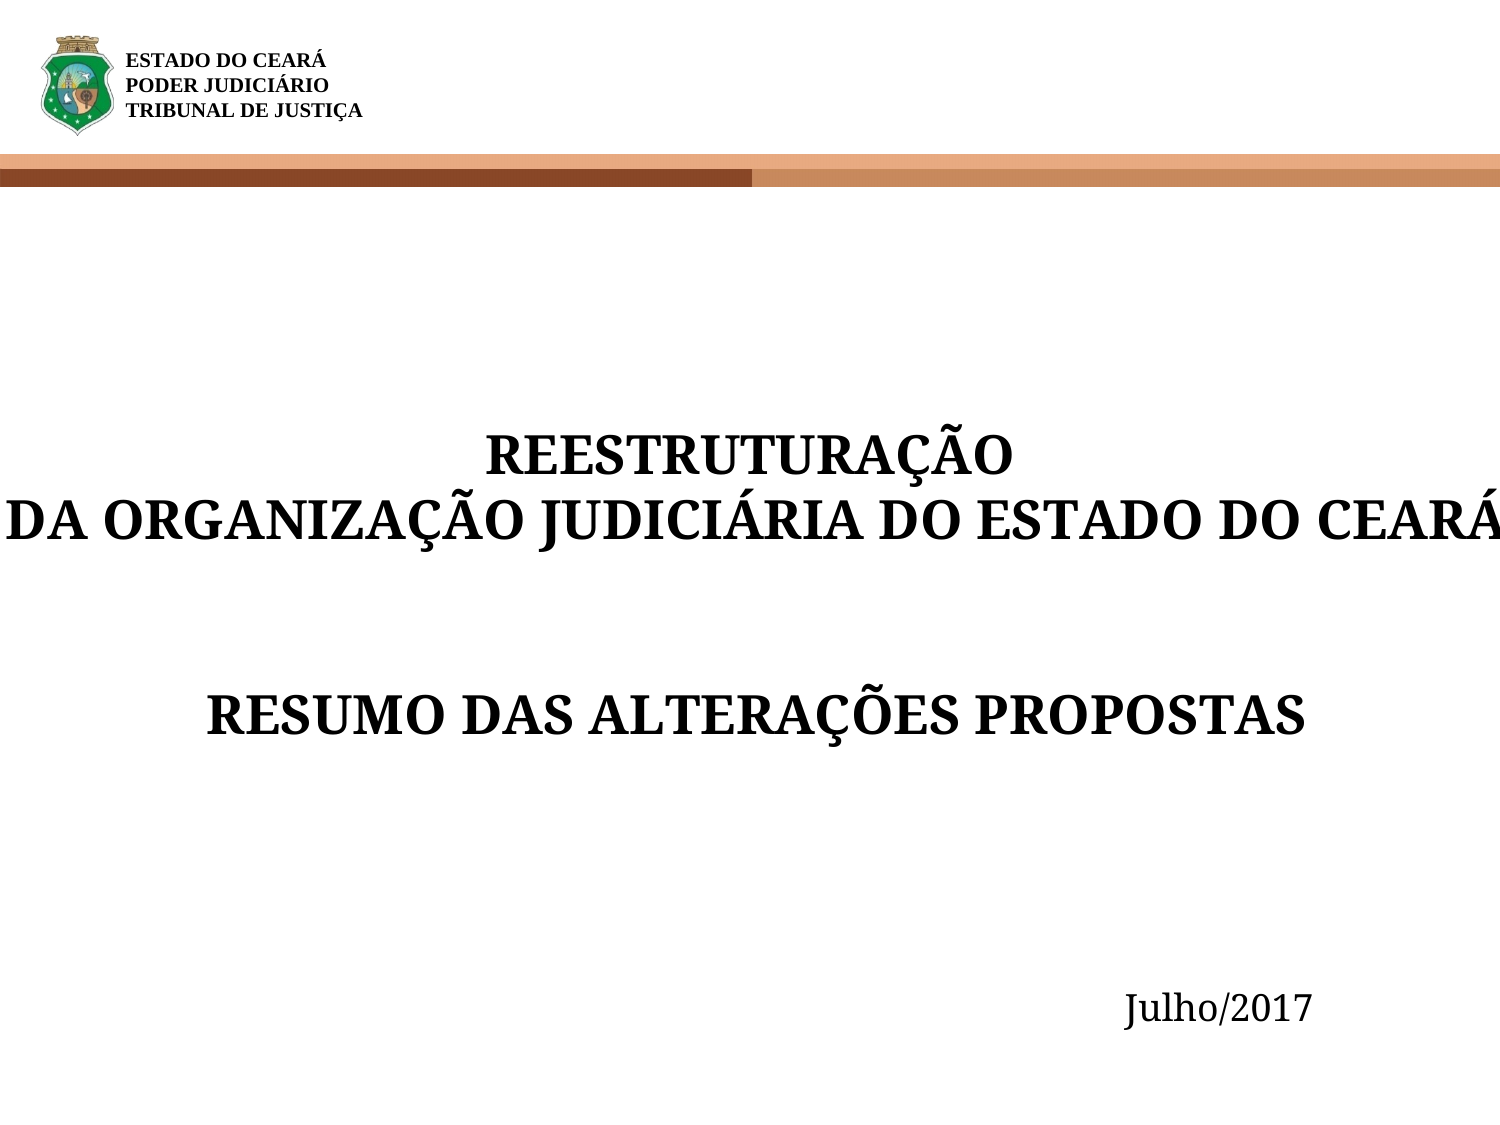

REESTRUTURAÇÃO
DA ORGANIZAÇÃO JUDICIÁRIA DO ESTADO DO CEARÁ
RESUMO DAS ALTERAÇÕES PROPOSTAS
Julho/2017